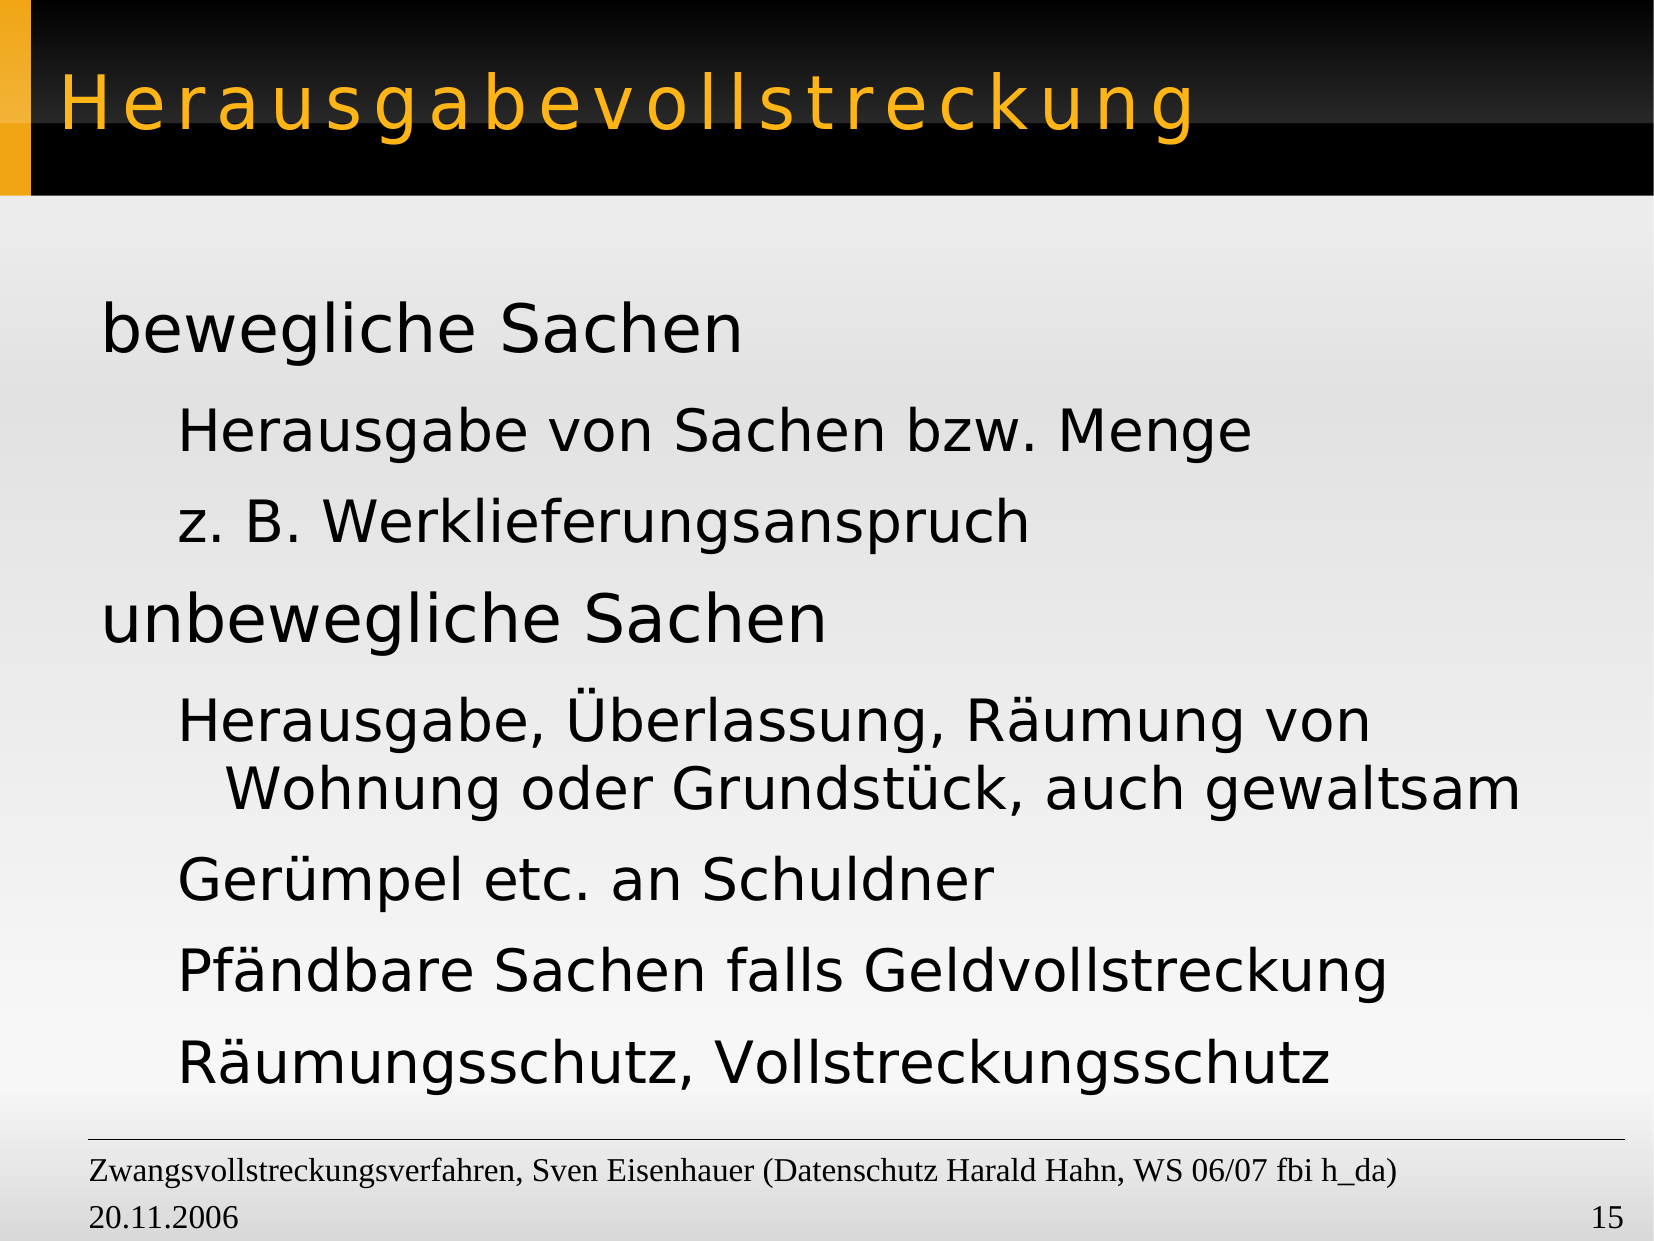

# Herausgabevollstreckung
bewegliche Sachen
Herausgabe von Sachen bzw. Menge
z. B. Werklieferungsanspruch
unbewegliche Sachen
Herausgabe, Überlassung, Räumung von Wohnung oder Grundstück, auch gewaltsam
Gerümpel etc. an Schuldner
Pfändbare Sachen falls Geldvollstreckung
Räumungsschutz, Vollstreckungsschutz
Zwangsvollstreckungsverfahren, Sven Eisenhauer (Datenschutz Harald Hahn, WS 06/07 fbi h_da)
20.11.2006
15